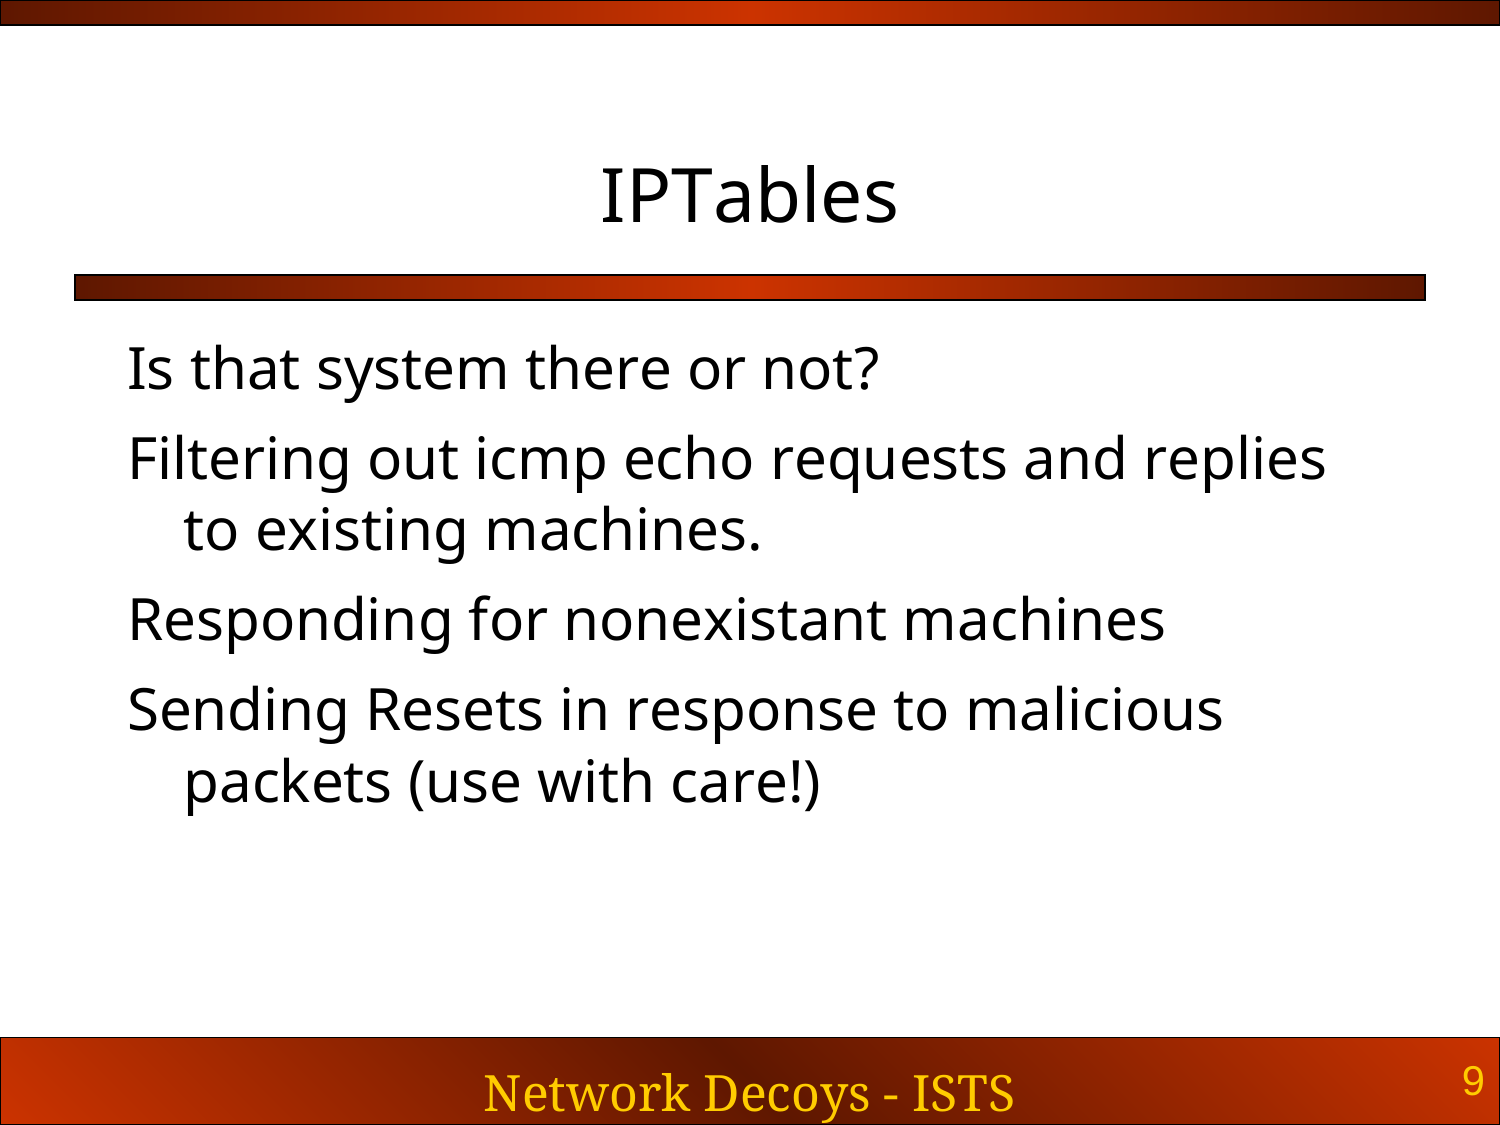

# IPTables
Is that system there or not?
Filtering out icmp echo requests and replies to existing machines.
Responding for nonexistant machines
Sending Resets in response to malicious packets (use with care!)